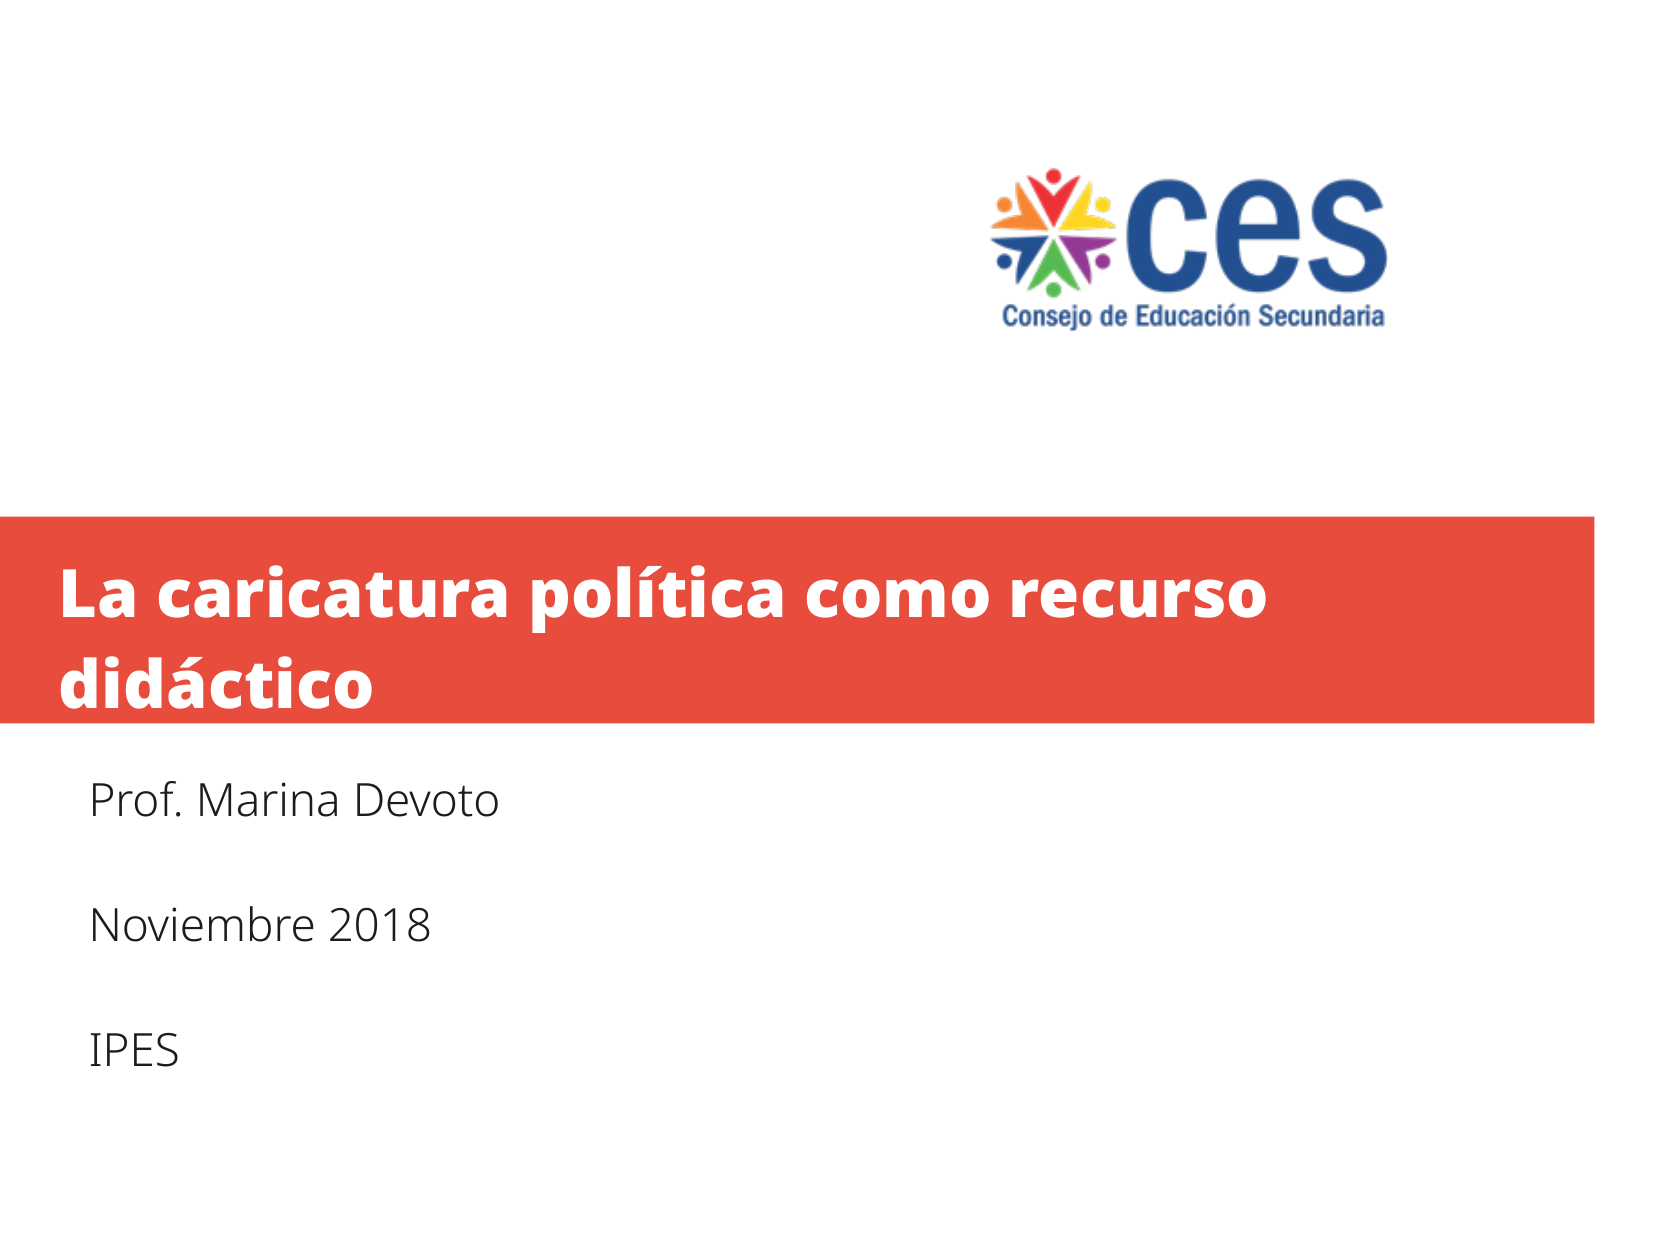

# La caricatura política como recurso didáctico
Prof. Marina Devoto
Noviembre 2018
IPES